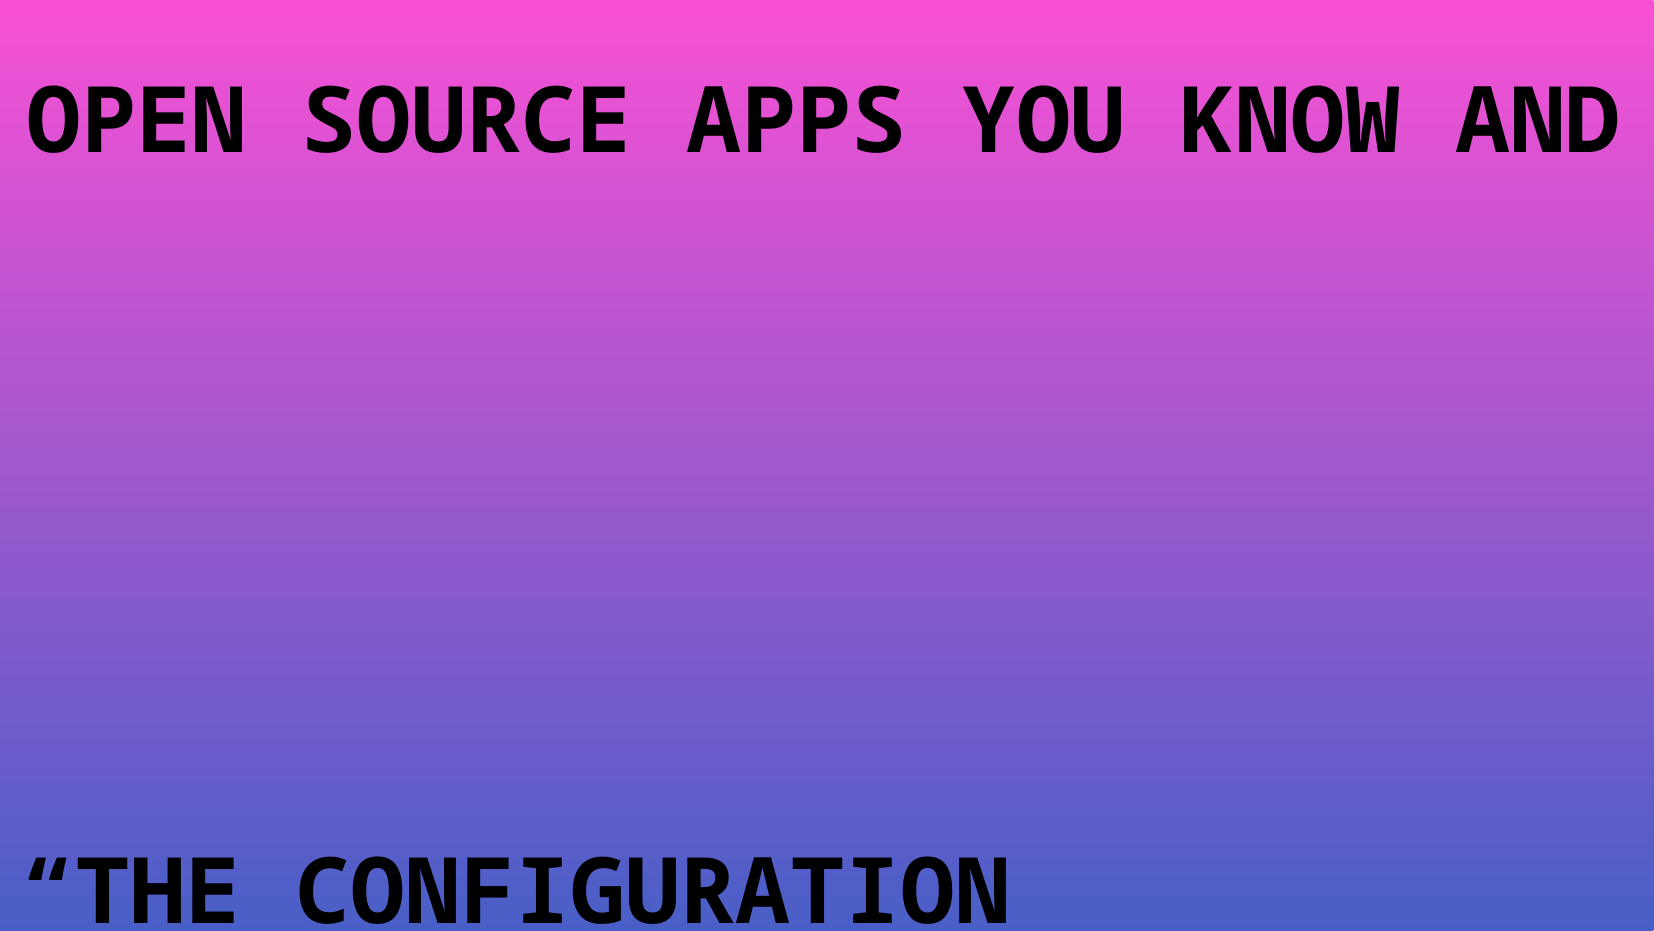

OPEN SOURCE APPS YOU KNOW AND HATE
“THE CONFIGURATION COMMONS”